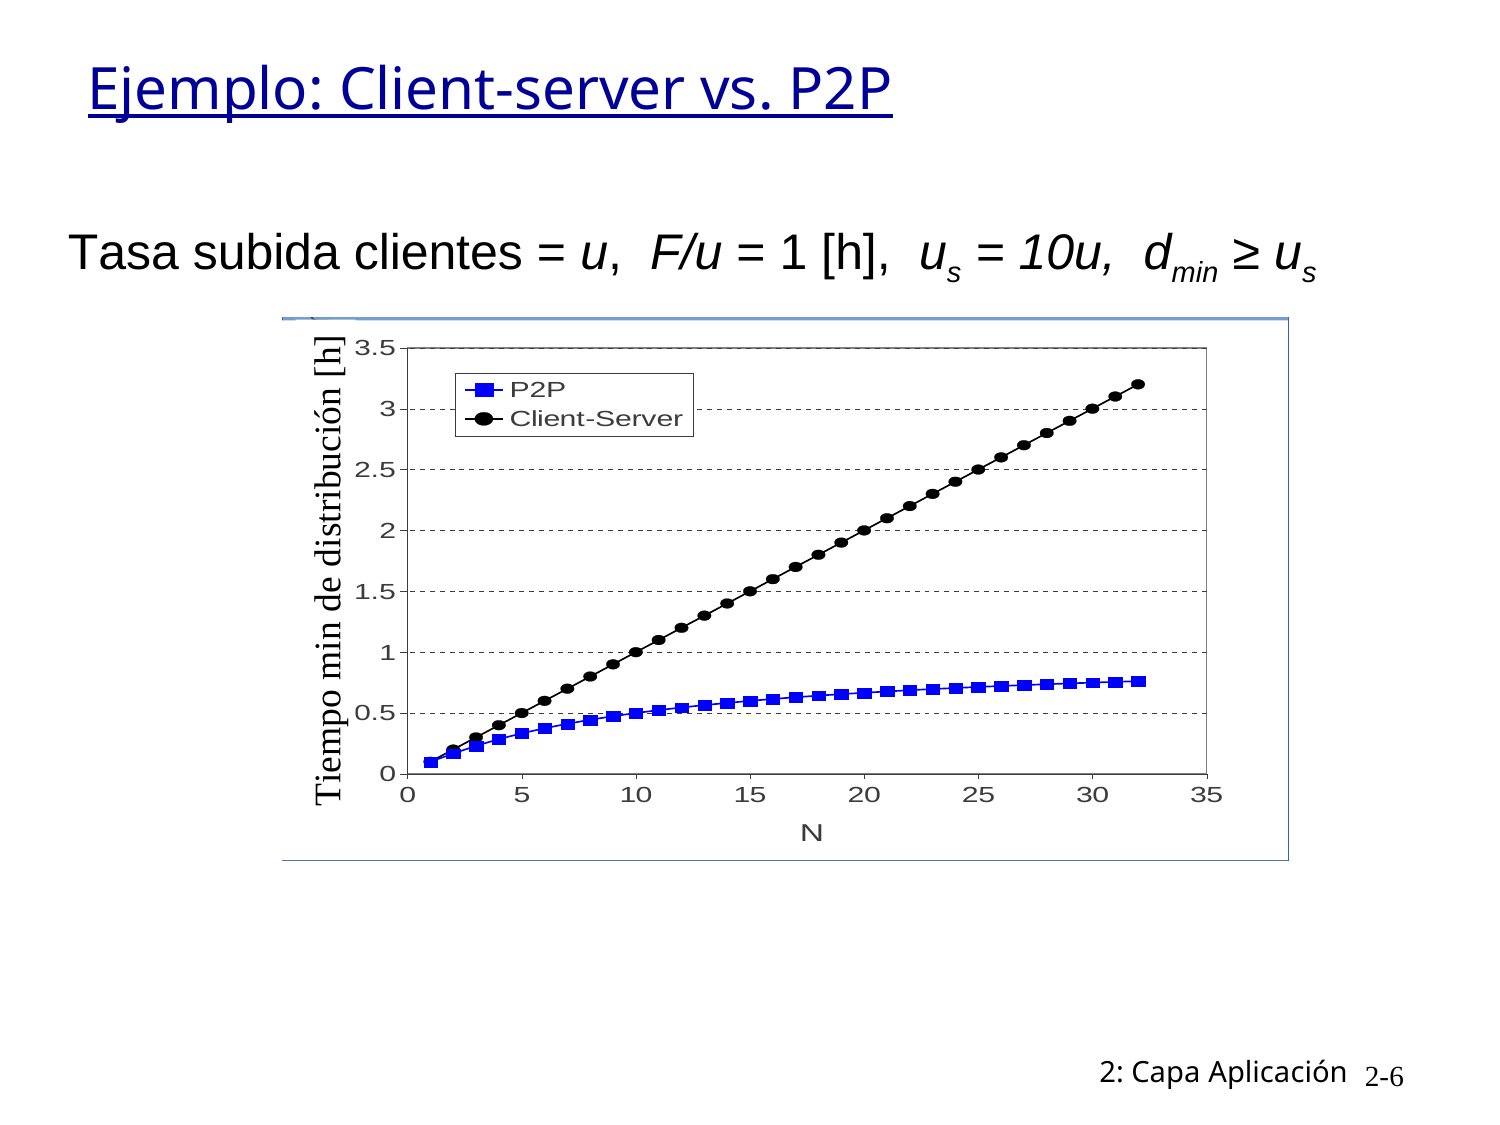

# Ejemplo: Client-server vs. P2P
Tasa subida clientes = u, F/u = 1 [h], us = 10u, dmin ≥ us
Tiempo min de distribución [h]